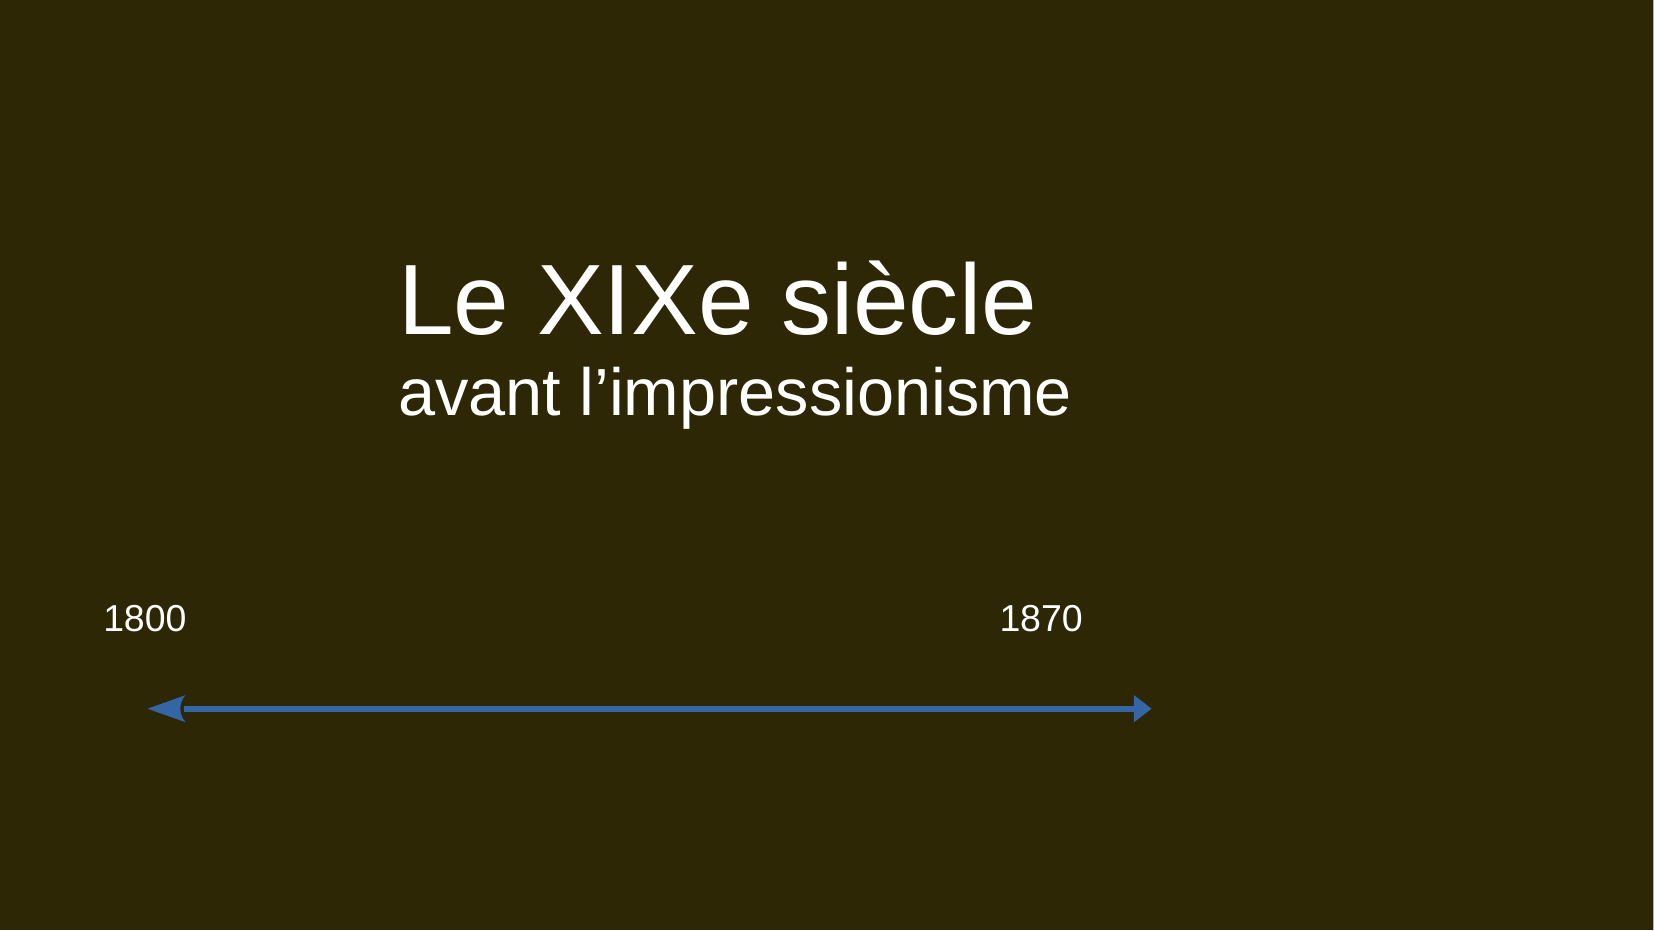

Le XIXe siècle avant l’impressionisme
1800
 1870